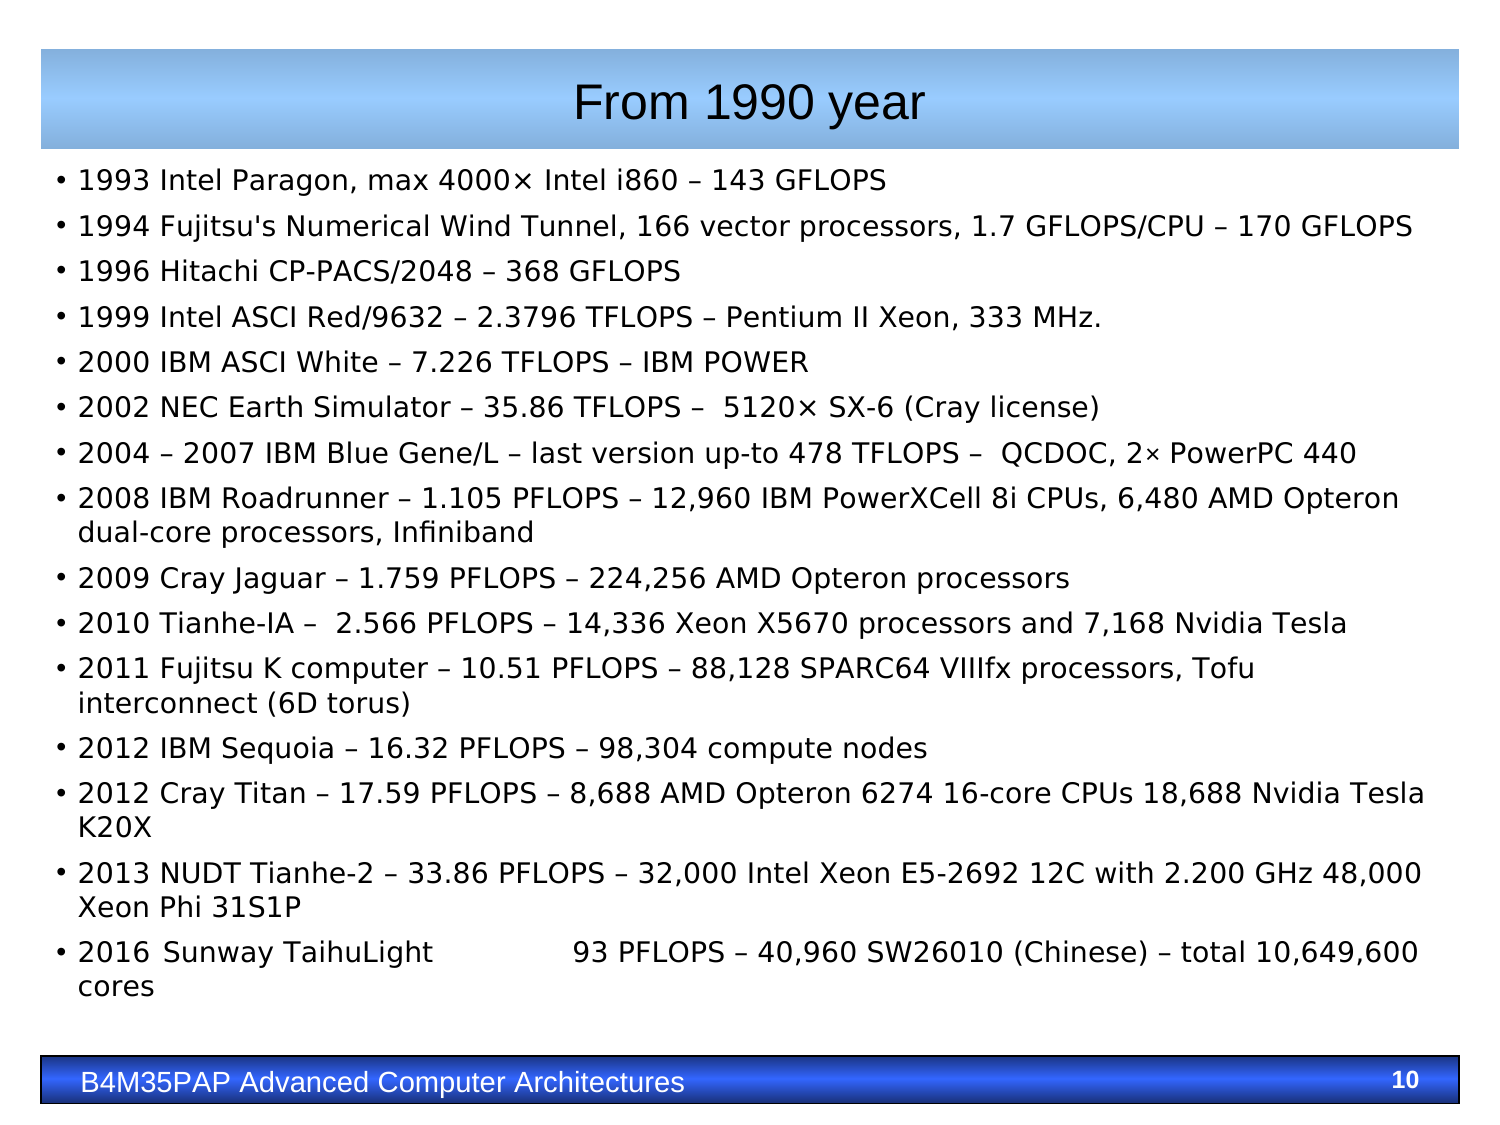

# From 1990 year
1993 Intel Paragon, max 4000× Intel i860 – 143 GFLOPS
1994 Fujitsu's Numerical Wind Tunnel, 166 vector processors, 1.7 GFLOPS/CPU – 170 GFLOPS
1996 Hitachi CP-PACS/2048 – 368 GFLOPS
1999 Intel ASCI Red/9632 – 2.3796 TFLOPS – Pentium II Xeon, 333 MHz.
2000 IBM ASCI White – 7.226 TFLOPS – IBM POWER
2002 NEC Earth Simulator – 35.86 TFLOPS – 5120× SX-6 (Cray license)
2004 – 2007 IBM Blue Gene/L – last version up-to 478 TFLOPS – QCDOC, 2× PowerPC 440
2008 IBM Roadrunner – 1.105 PFLOPS – 12,960 IBM PowerXCell 8i CPUs, 6,480 AMD Opteron dual-core processors, Infiniband
2009 Cray Jaguar – 1.759 PFLOPS – 224,256 AMD Opteron processors
2010 Tianhe-IA – 2.566 PFLOPS – 14,336 Xeon X5670 processors and 7,168 Nvidia Tesla
2011 Fujitsu K computer – 10.51 PFLOPS – 88,128 SPARC64 VIIIfx processors, Tofu interconnect (6D torus)
2012 IBM Sequoia – 16.32 PFLOPS – 98,304 compute nodes
2012 Cray Titan – 17.59 PFLOPS – 8,688 AMD Opteron 6274 16-core CPUs 18,688 Nvidia Tesla K20X
2013 NUDT Tianhe-2 – 33.86 PFLOPS – 32,000 Intel Xeon E5-2692 12C with 2.200 GHz 48,000 Xeon Phi 31S1P
2016 	Sunway TaihuLight 	93 PFLOPS – 40,960 SW26010 (Chinese) – total 10,649,600 cores